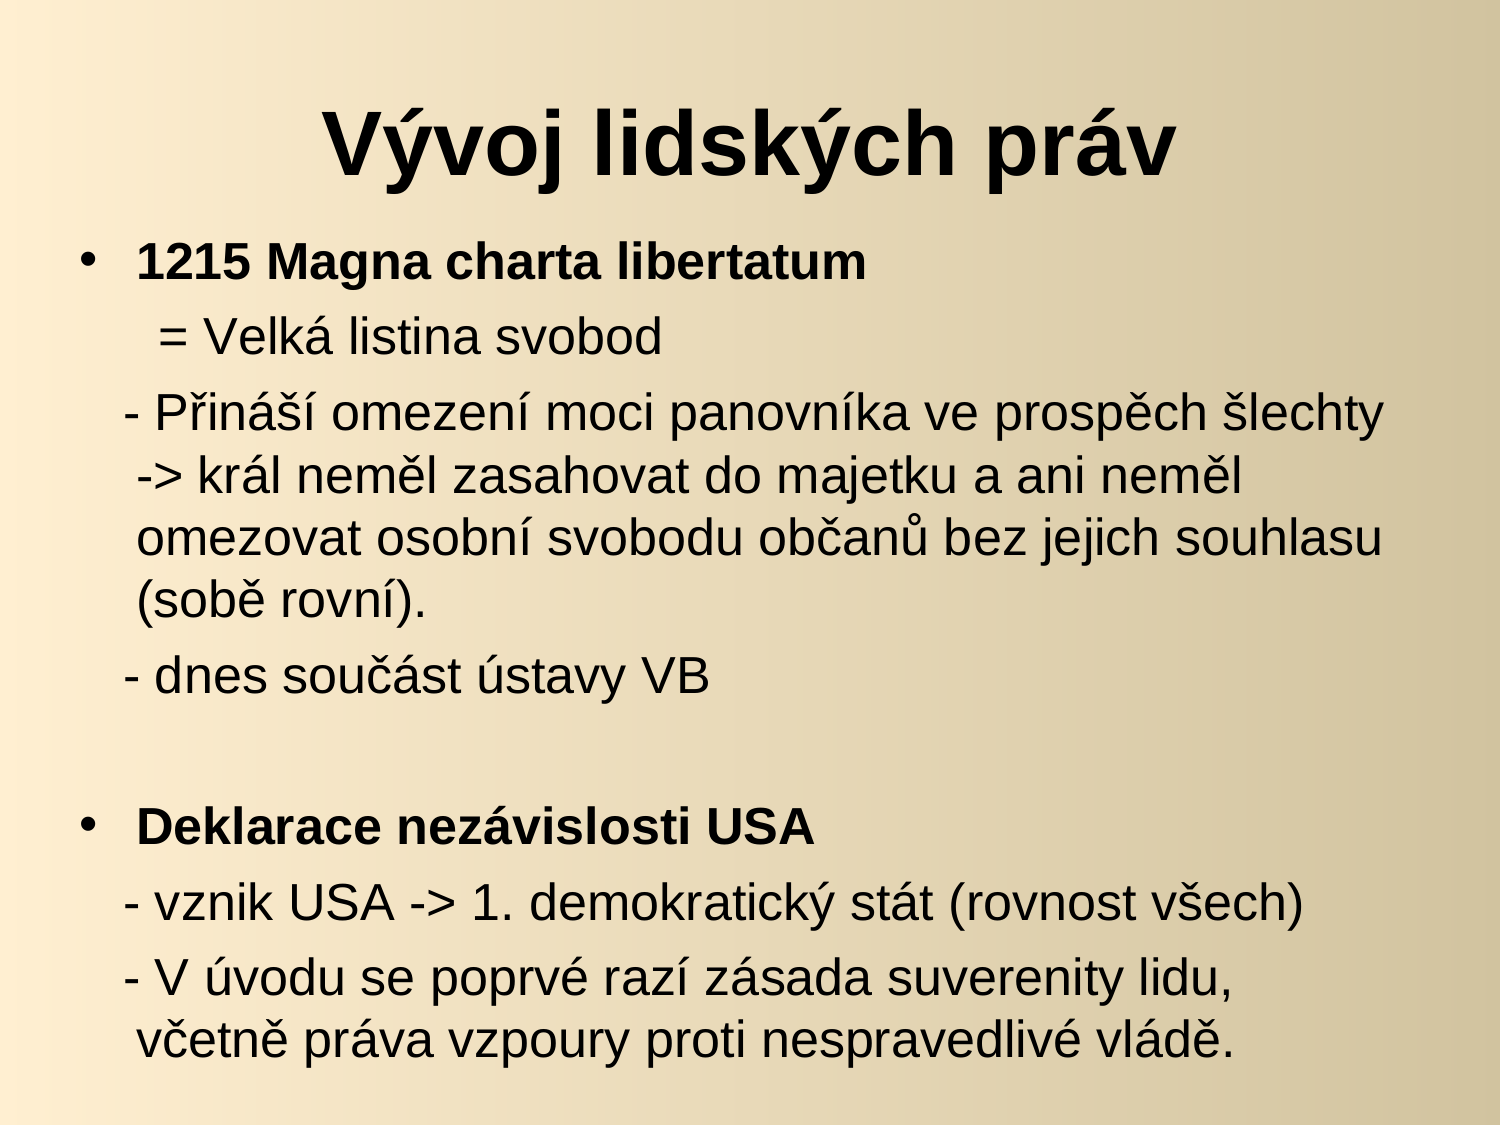

# Vývoj lidských práv
1215 Magna charta libertatum
 = Velká listina svobod
 - Přináší omezení moci panovníka ve prospěch šlechty -> král neměl zasahovat do majetku a ani neměl omezovat osobní svobodu občanů bez jejich souhlasu (sobě rovní).
 - dnes součást ústavy VB
Deklarace nezávislosti USA
 - vznik USA -> 1. demokratický stát (rovnost všech)
 - V úvodu se poprvé razí zásada suverenity lidu, včetně práva vzpoury proti nespravedlivé vládě.